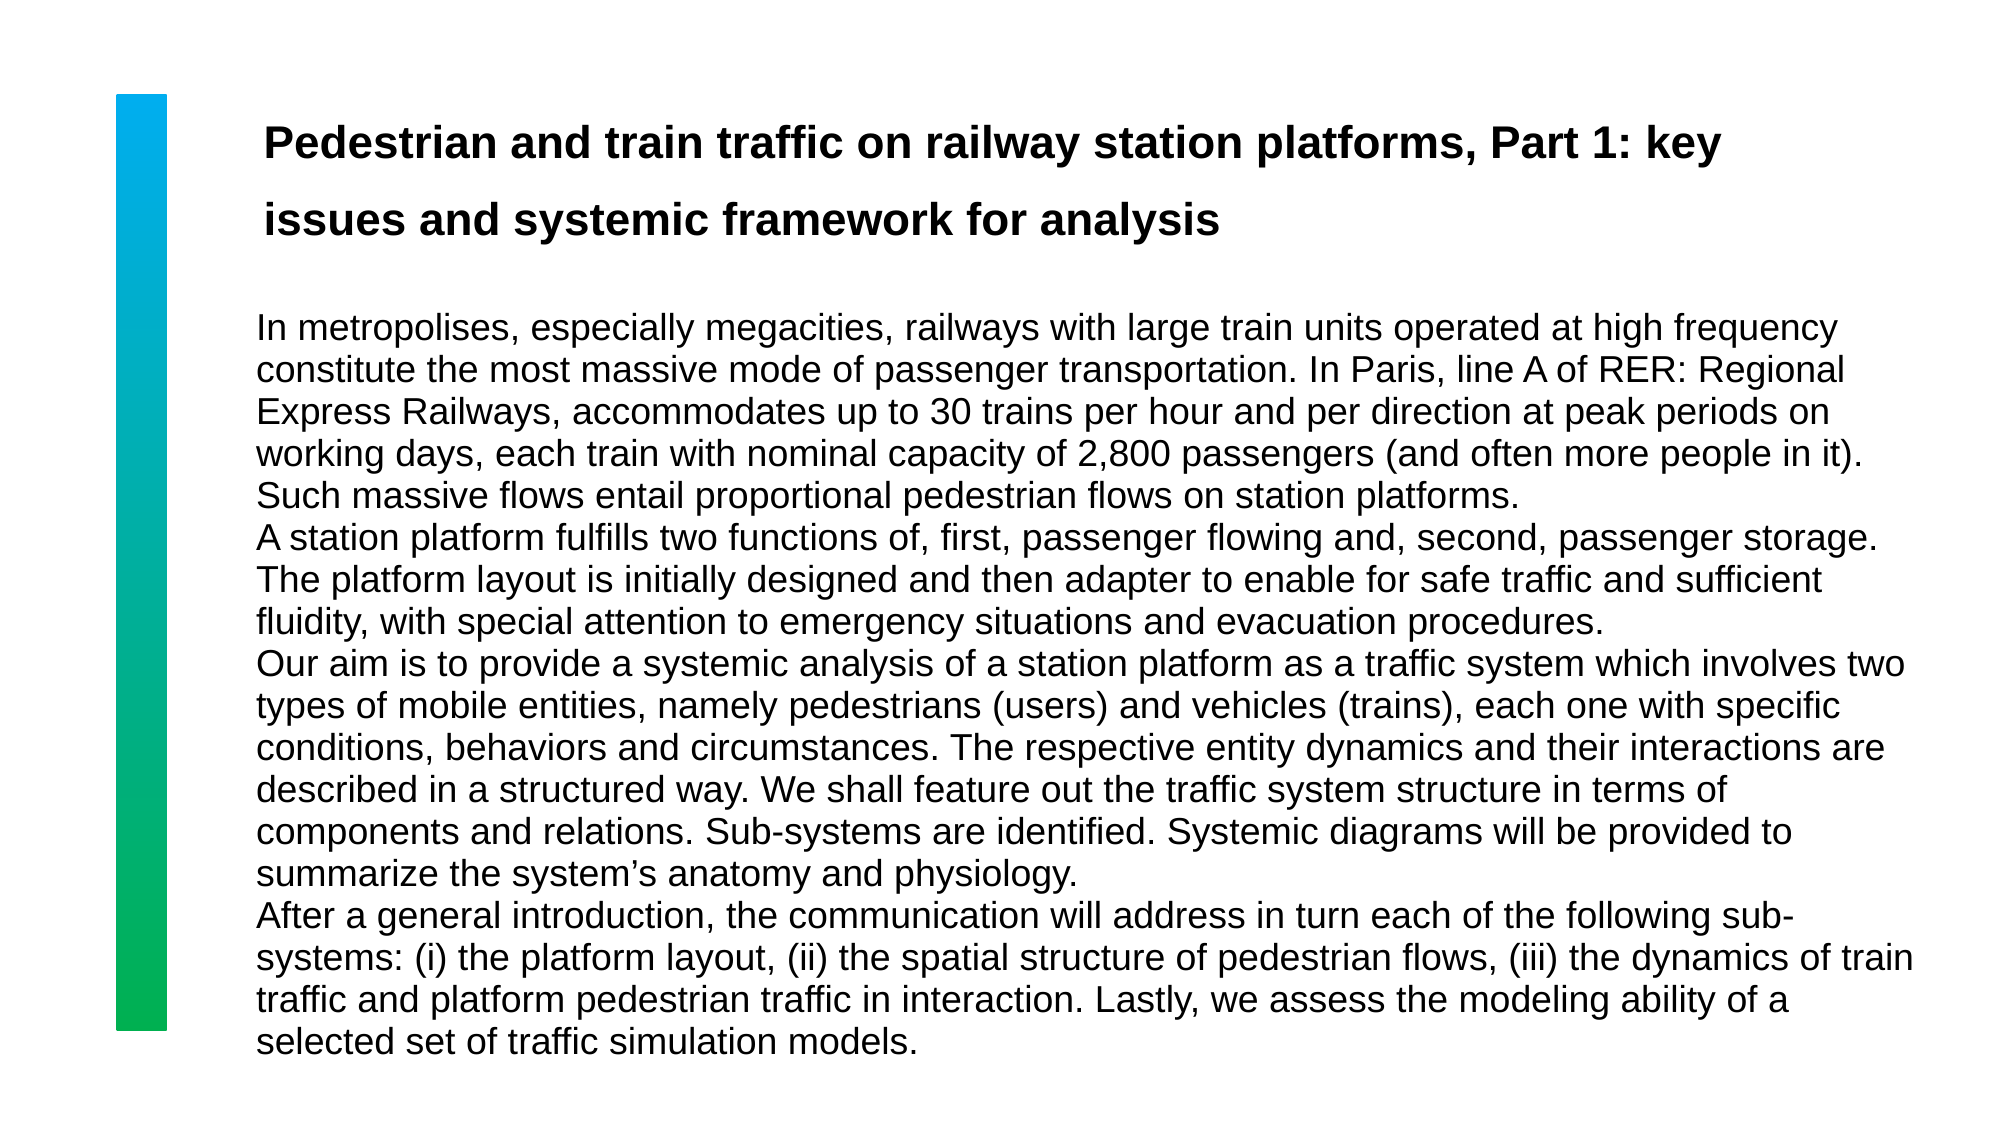

Pedestrian and train traffic on railway station platforms, Part 1: key issues and systemic framework for analysis
In metropolises, especially megacities, railways with large train units operated at high frequency constitute the most massive mode of passenger transportation. In Paris, line A of RER: Regional Express Railways, accommodates up to 30 trains per hour and per direction at peak periods on working days, each train with nominal capacity of 2,800 passengers (and often more people in it). Such massive flows entail proportional pedestrian flows on station platforms.
A station platform fulfills two functions of, first, passenger flowing and, second, passenger storage. The platform layout is initially designed and then adapter to enable for safe traffic and sufficient fluidity, with special attention to emergency situations and evacuation procedures.
Our aim is to provide a systemic analysis of a station platform as a traffic system which involves two types of mobile entities, namely pedestrians (users) and vehicles (trains), each one with specific conditions, behaviors and circumstances. The respective entity dynamics and their interactions are described in a structured way. We shall feature out the traffic system structure in terms of components and relations. Sub-systems are identified. Systemic diagrams will be provided to summarize the system’s anatomy and physiology.
After a general introduction, the communication will address in turn each of the following sub-systems: (i) the platform layout, (ii) the spatial structure of pedestrian flows, (iii) the dynamics of train traffic and platform pedestrian traffic in interaction. Lastly, we assess the modeling ability of a selected set of traffic simulation models.